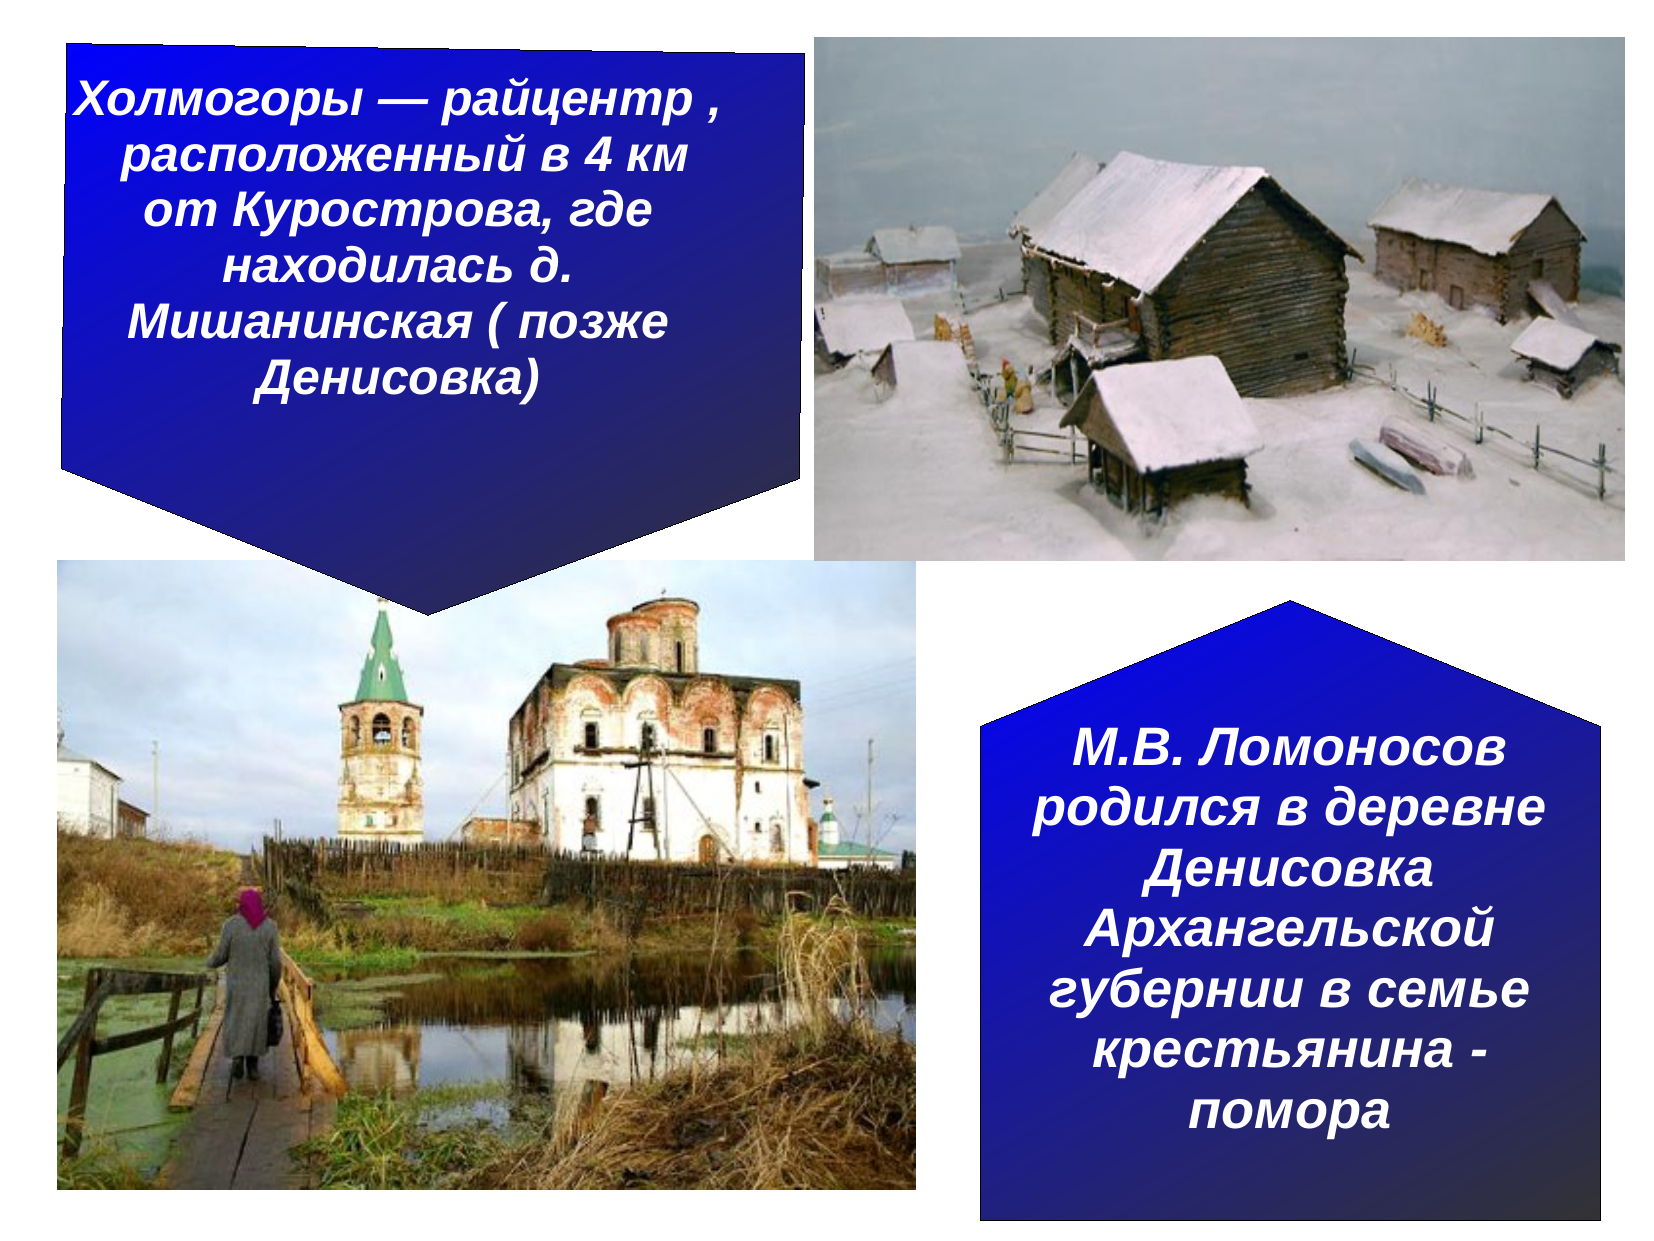

Холмогоры — райцентр , расположенный в 4 км от Курострова, где находилась д. Мишанинская ( позже Денисовка)
М.В. Ломоносов
родился в деревне
Денисовка Архангельской губернии в семье крестьянина - помора